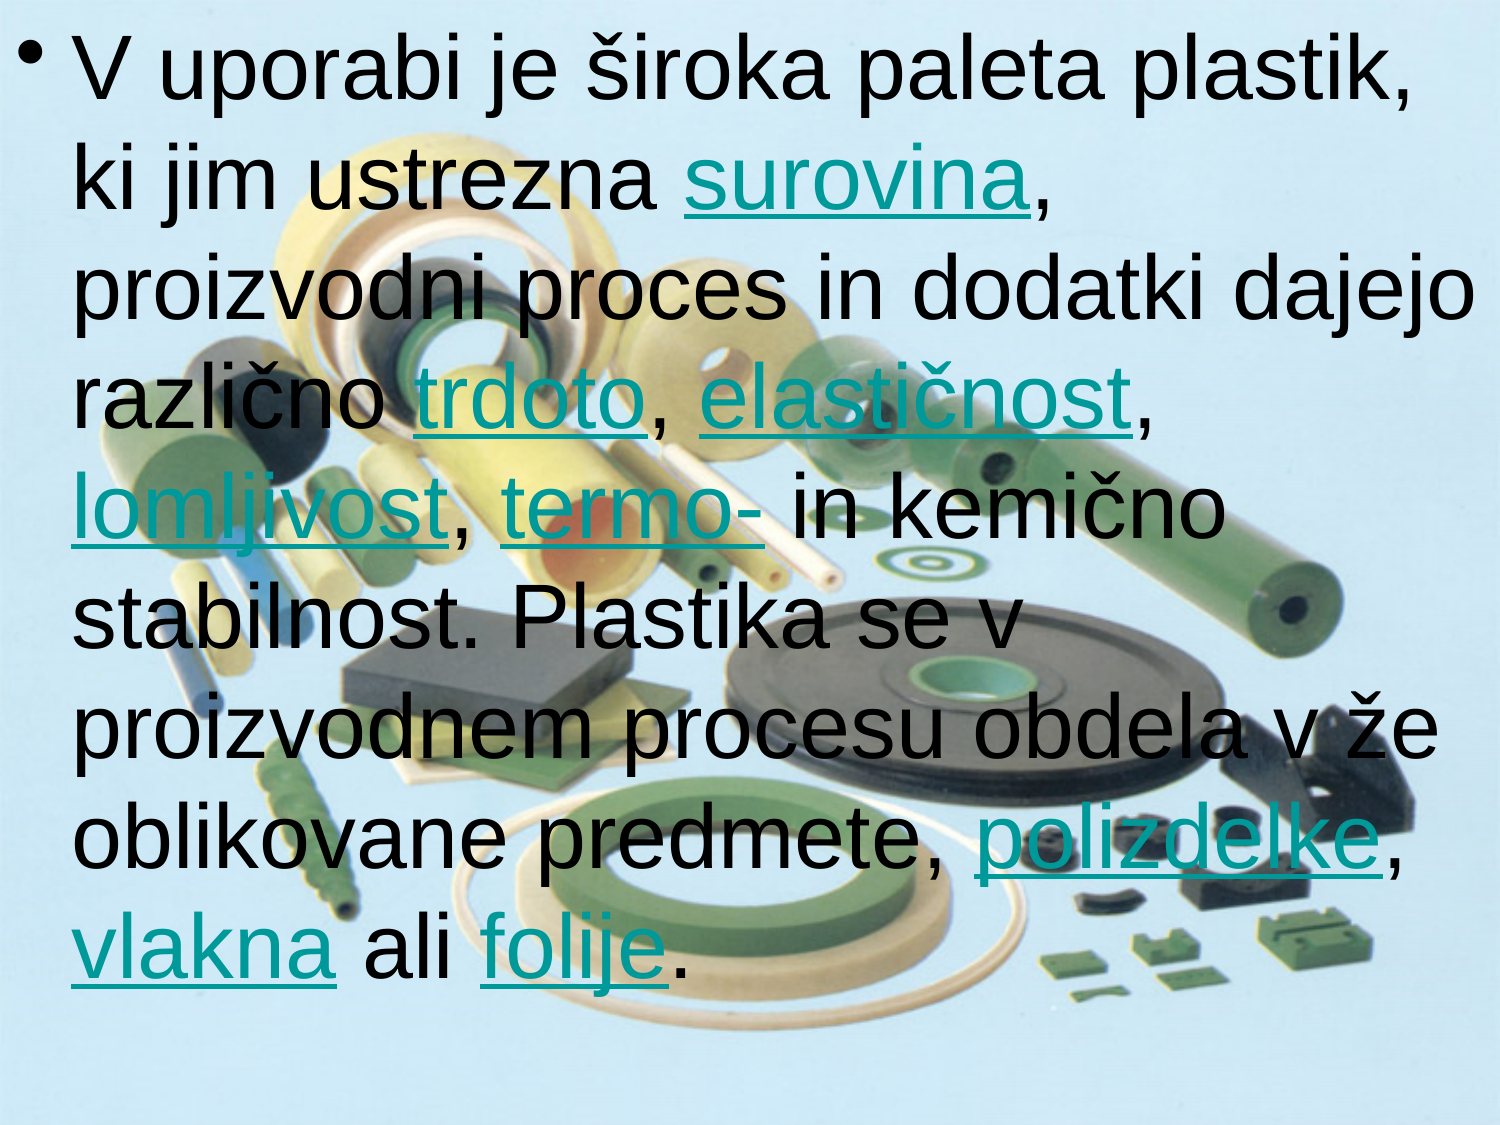

V uporabi je široka paleta plastik, ki jim ustrezna surovina, proizvodni proces in dodatki dajejo različno trdoto, elastičnost, lomljivost, termo- in kemično stabilnost. Plastika se v proizvodnem procesu obdela v že oblikovane predmete, polizdelke, vlakna ali folije.
#